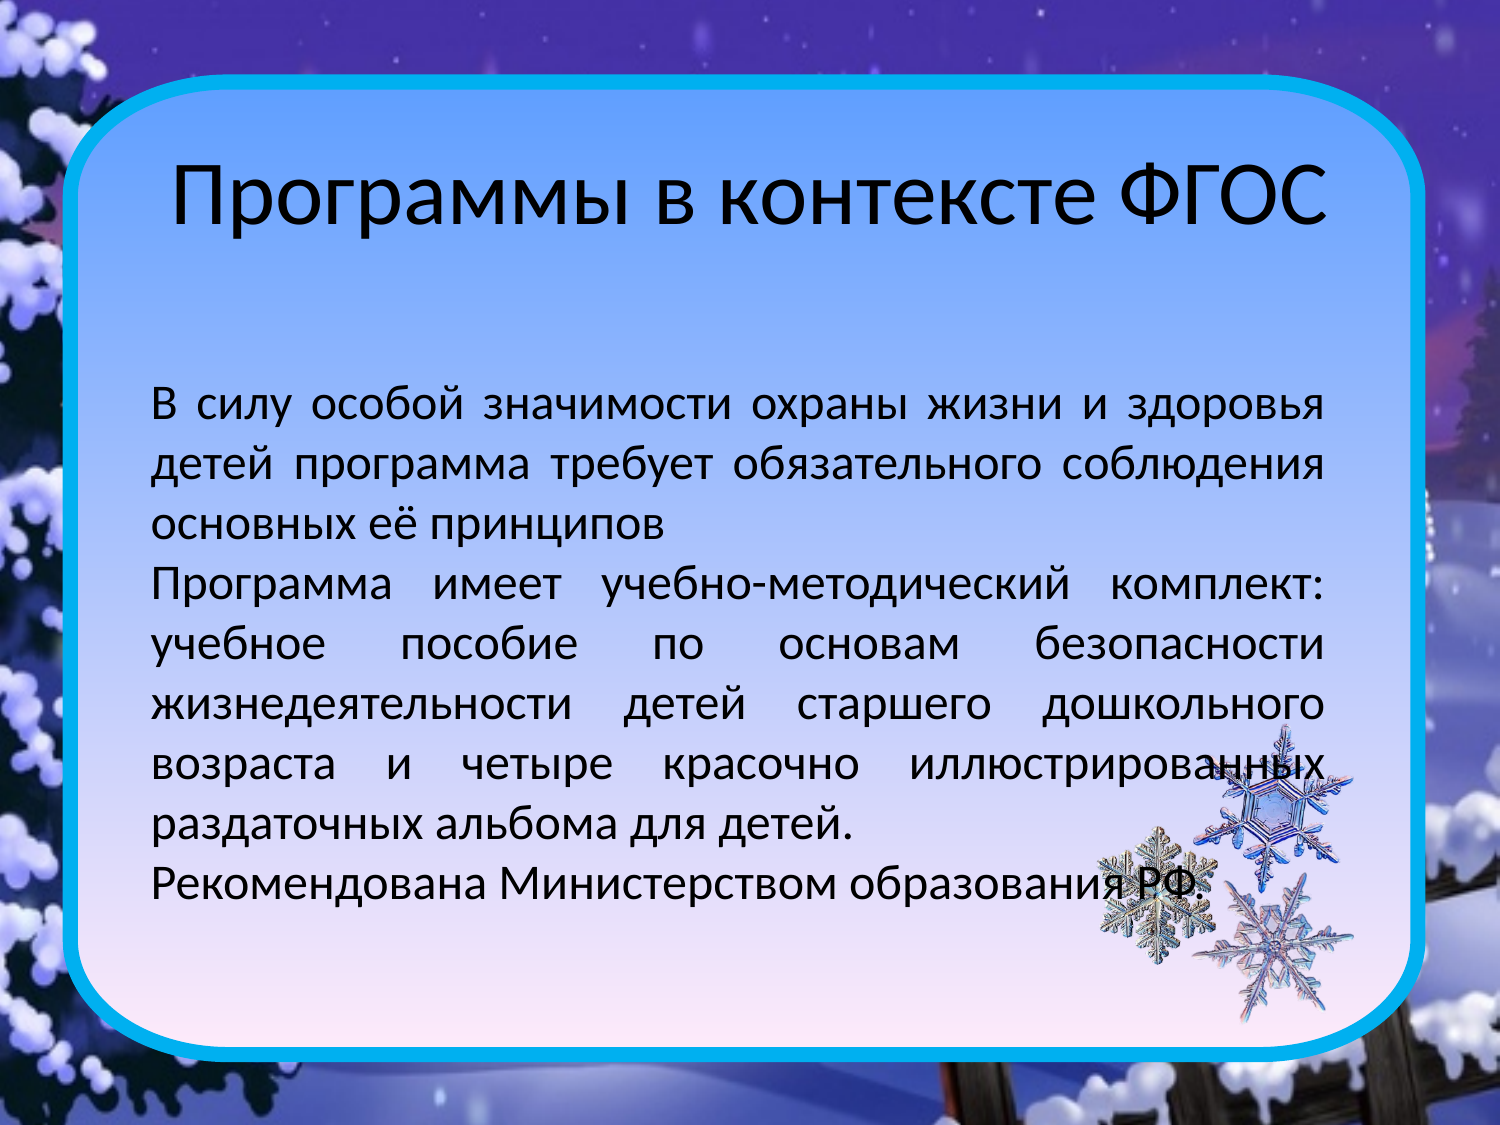

# Программы в контексте ФГОС
В силу особой значимости охраны жизни и здоровья детей программа требует обязательного соблюдения основных её принципов
Программа имеет учебно-методический комплект: учебное пособие по основам безопасности жизнедеятельности детей старшего дошкольного возраста и четыре красочно иллюстрированных раздаточных альбома для детей.
Рекомендована Министерством образования РФ.